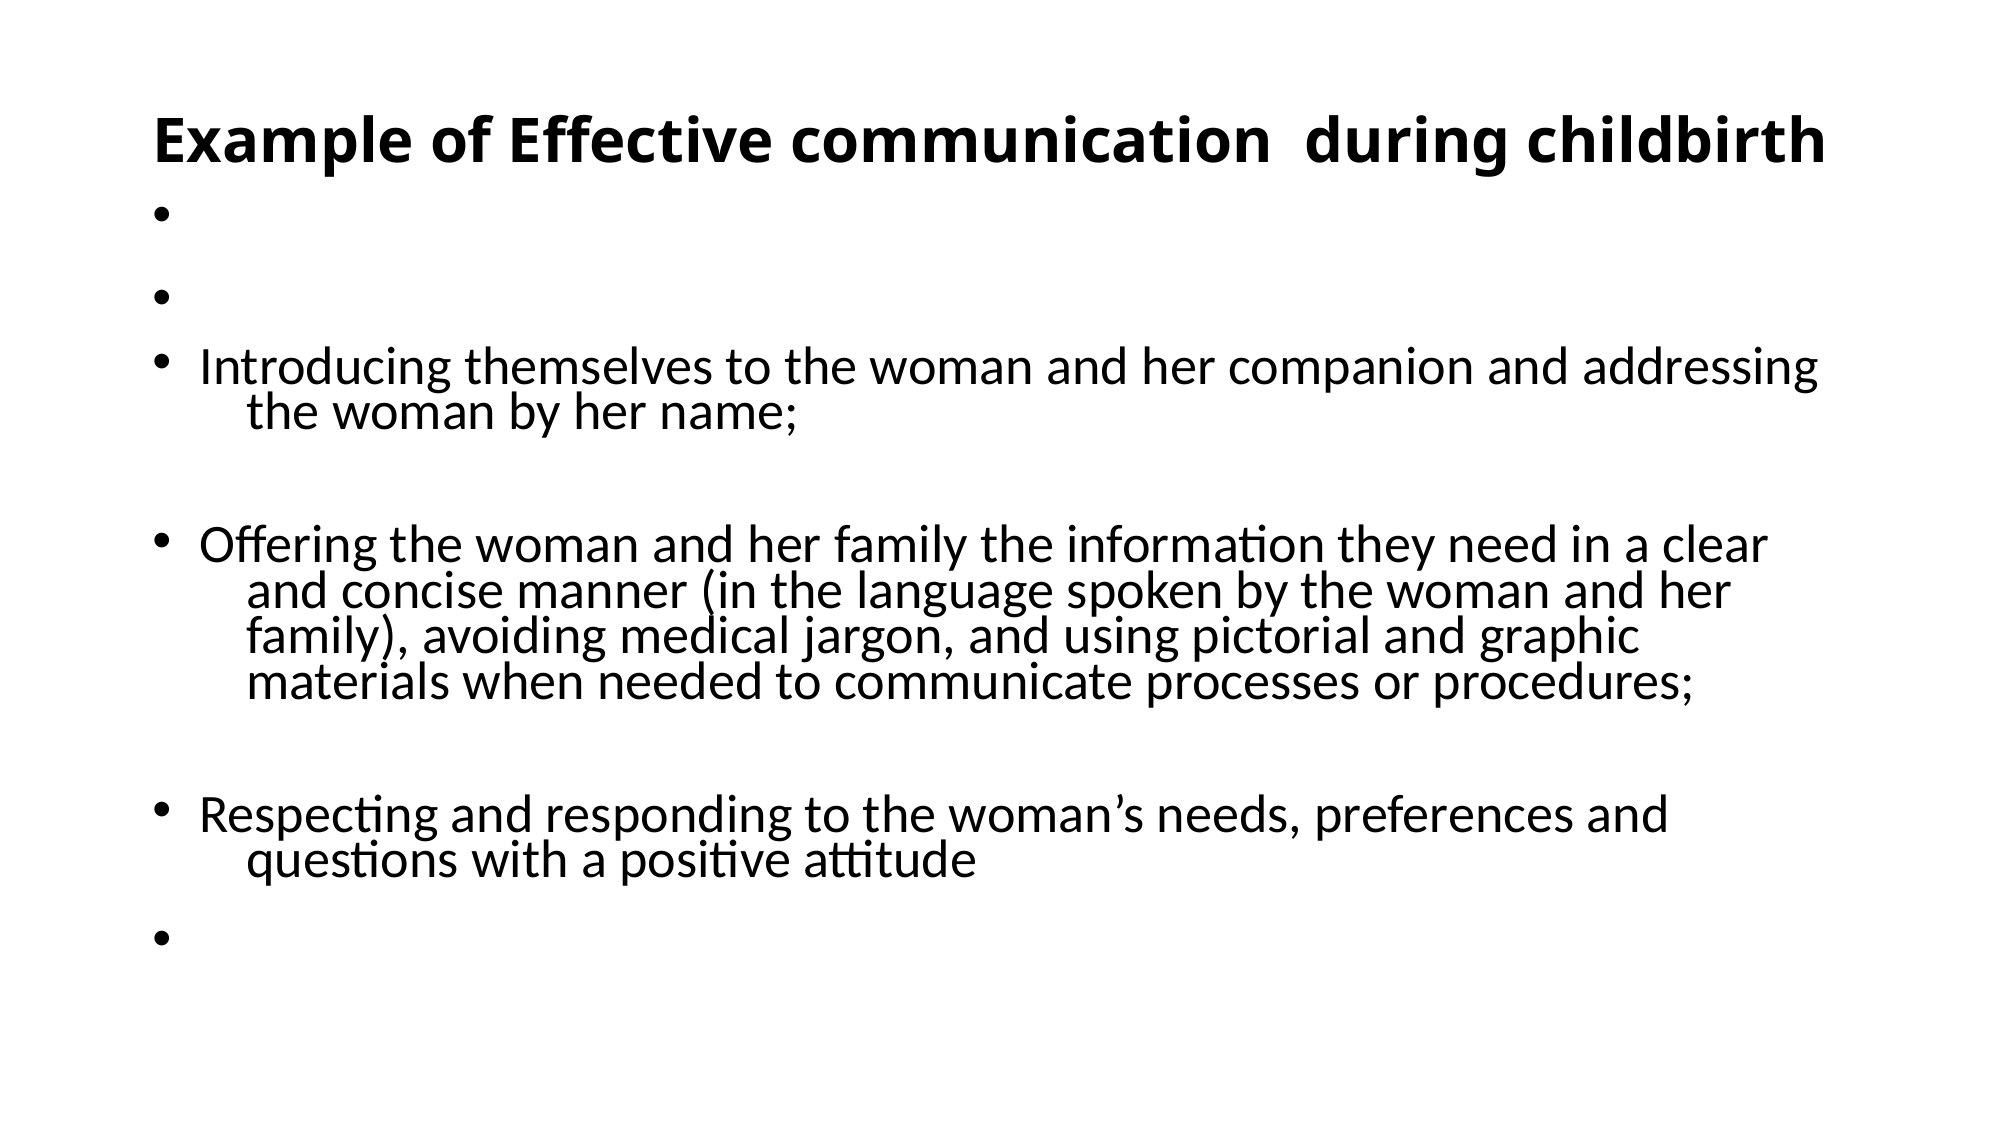

# Example of Effective communication during childbirth
Introducing themselves to the woman and her companion and addressing the woman by her name;
Offering the woman and her family the information they need in a clear and concise manner (in the language spoken by the woman and her family), avoiding medical jargon, and using pictorial and graphic materials when needed to communicate processes or procedures;
Respecting and responding to the woman’s needs, preferences and questions with a positive attitude